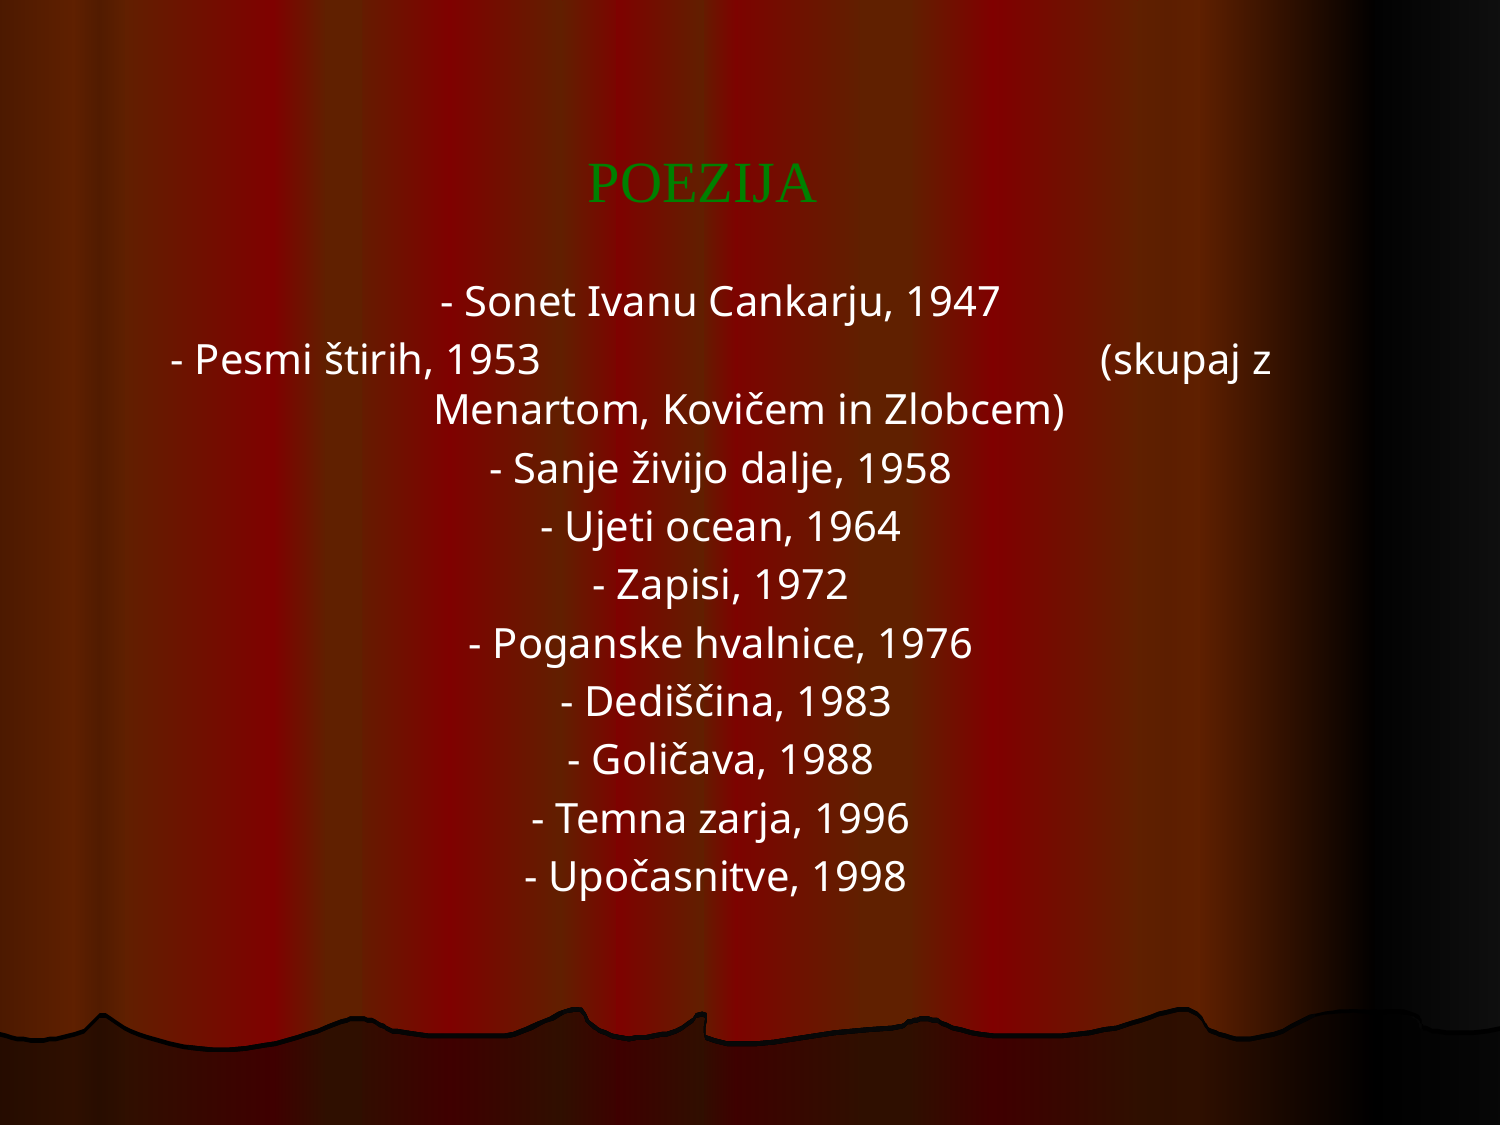

POEZIJA
# - Sonet Ivanu Cankarju, 1947
- Pesmi štirih, 1953 (skupaj z Menartom, Kovičem in Zlobcem)
- Sanje živijo dalje, 1958
- Ujeti ocean, 1964
- Zapisi, 1972
- Poganske hvalnice, 1976
 - Dediščina, 1983
- Goličava, 1988
- Temna zarja, 1996
- Upočasnitve, 1998